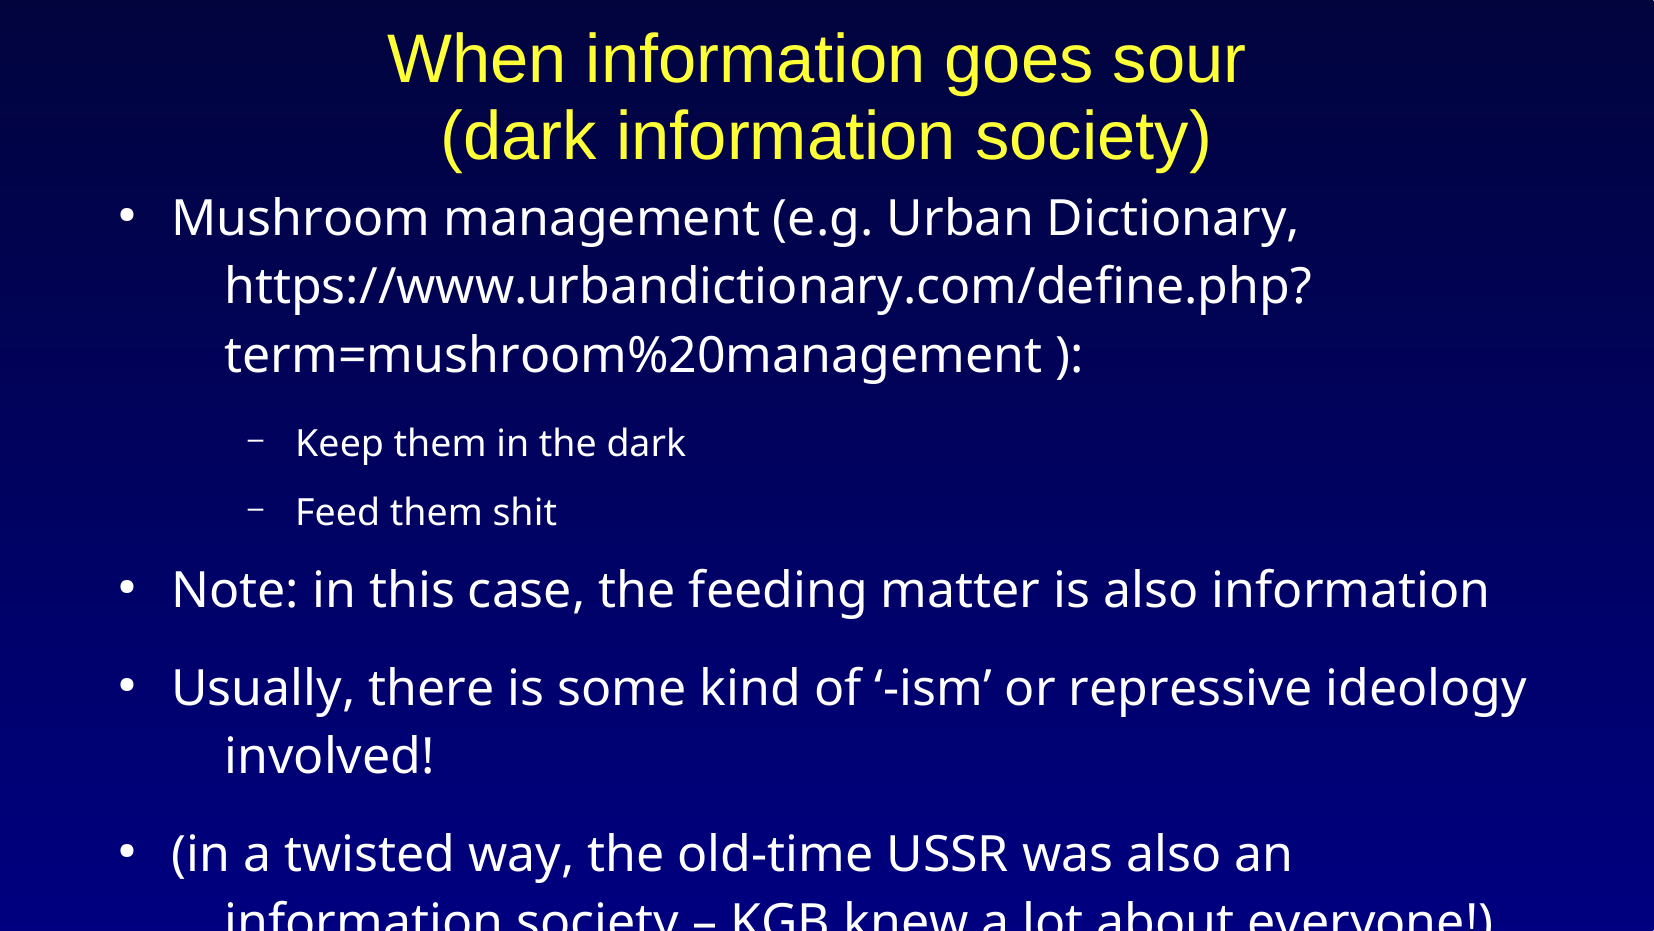

# When information goes sour (dark information society)
Mushroom management (e.g. Urban Dictionary, https://www.urbandictionary.com/define.php?term=mushroom%20management ):
Keep them in the dark
Feed them shit
Note: in this case, the feeding matter is also information
Usually, there is some kind of ‘-ism’ or repressive ideology involved!
(in a twisted way, the old-time USSR was also an information society – KGB knew a lot about everyone!)